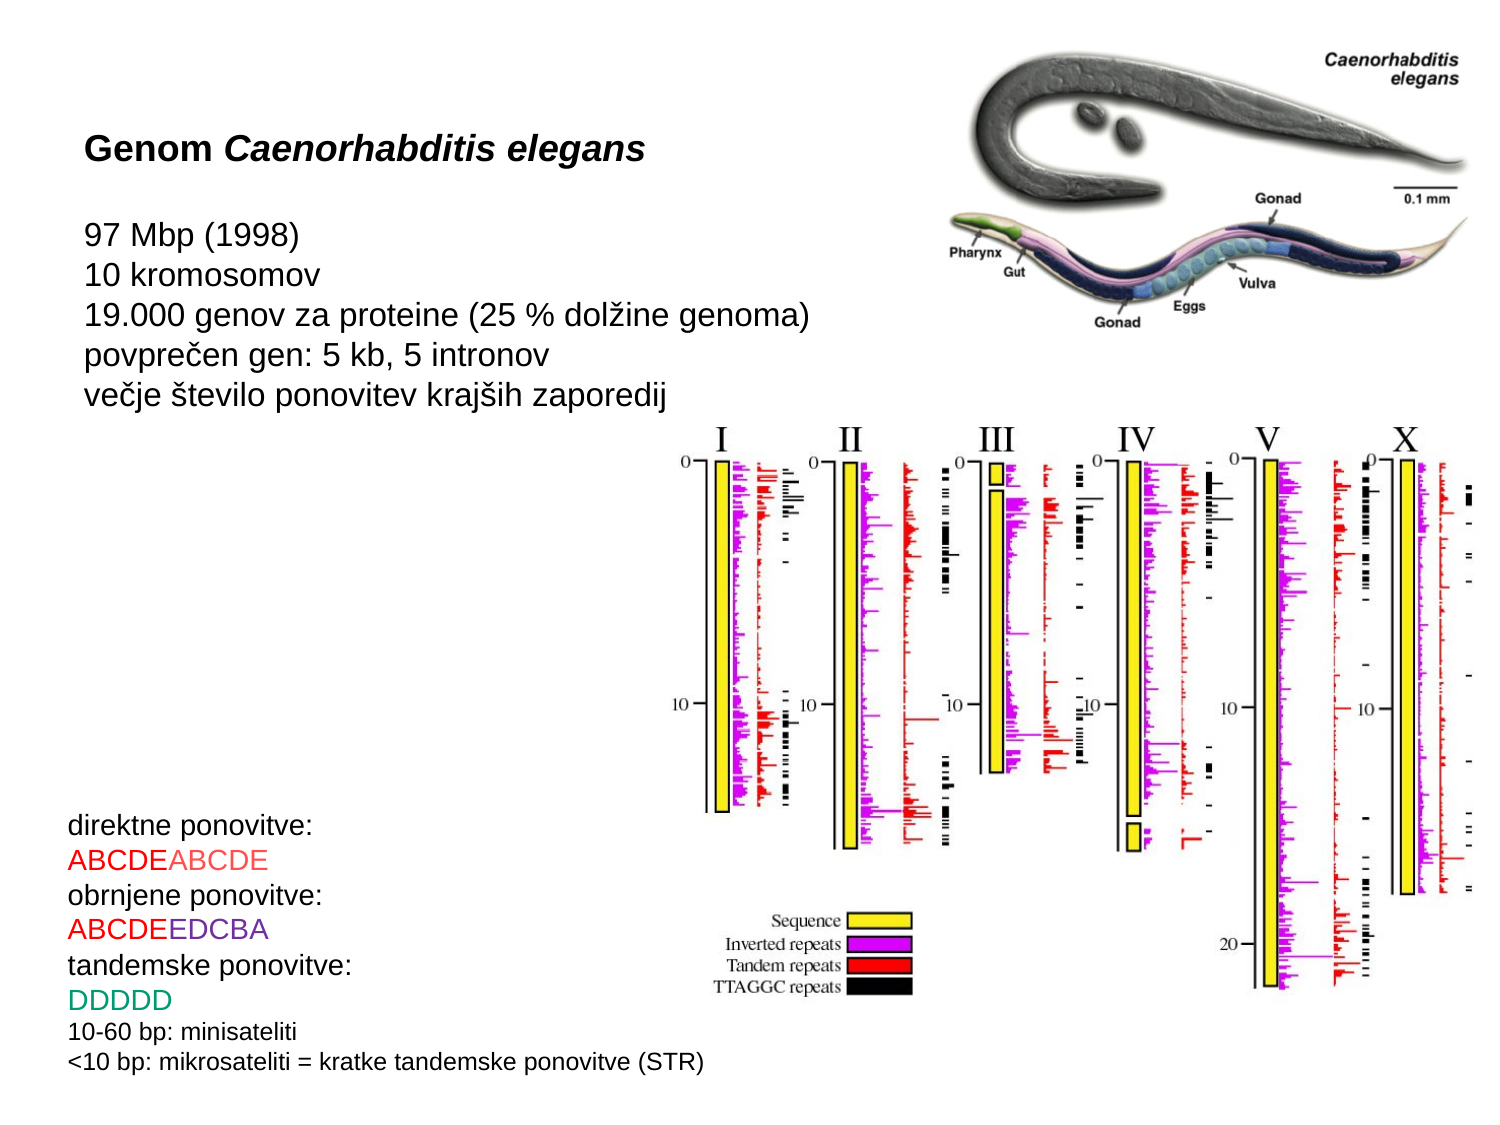

Genom Caenorhabditis elegans
97 Mbp (1998)
10 kromosomov
19.000 genov za proteine (25 % dolžine genoma)
povprečen gen: 5 kb, 5 intronov
večje število ponovitev krajših zaporedij
direktne ponovitve:
ABCDEABCDE
obrnjene ponovitve:
ABCDEEDCBA
tandemske ponovitve:
DDDDD
10-60 bp: minisateliti
<10 bp: mikrosateliti = kratke tandemske ponovitve (STR)